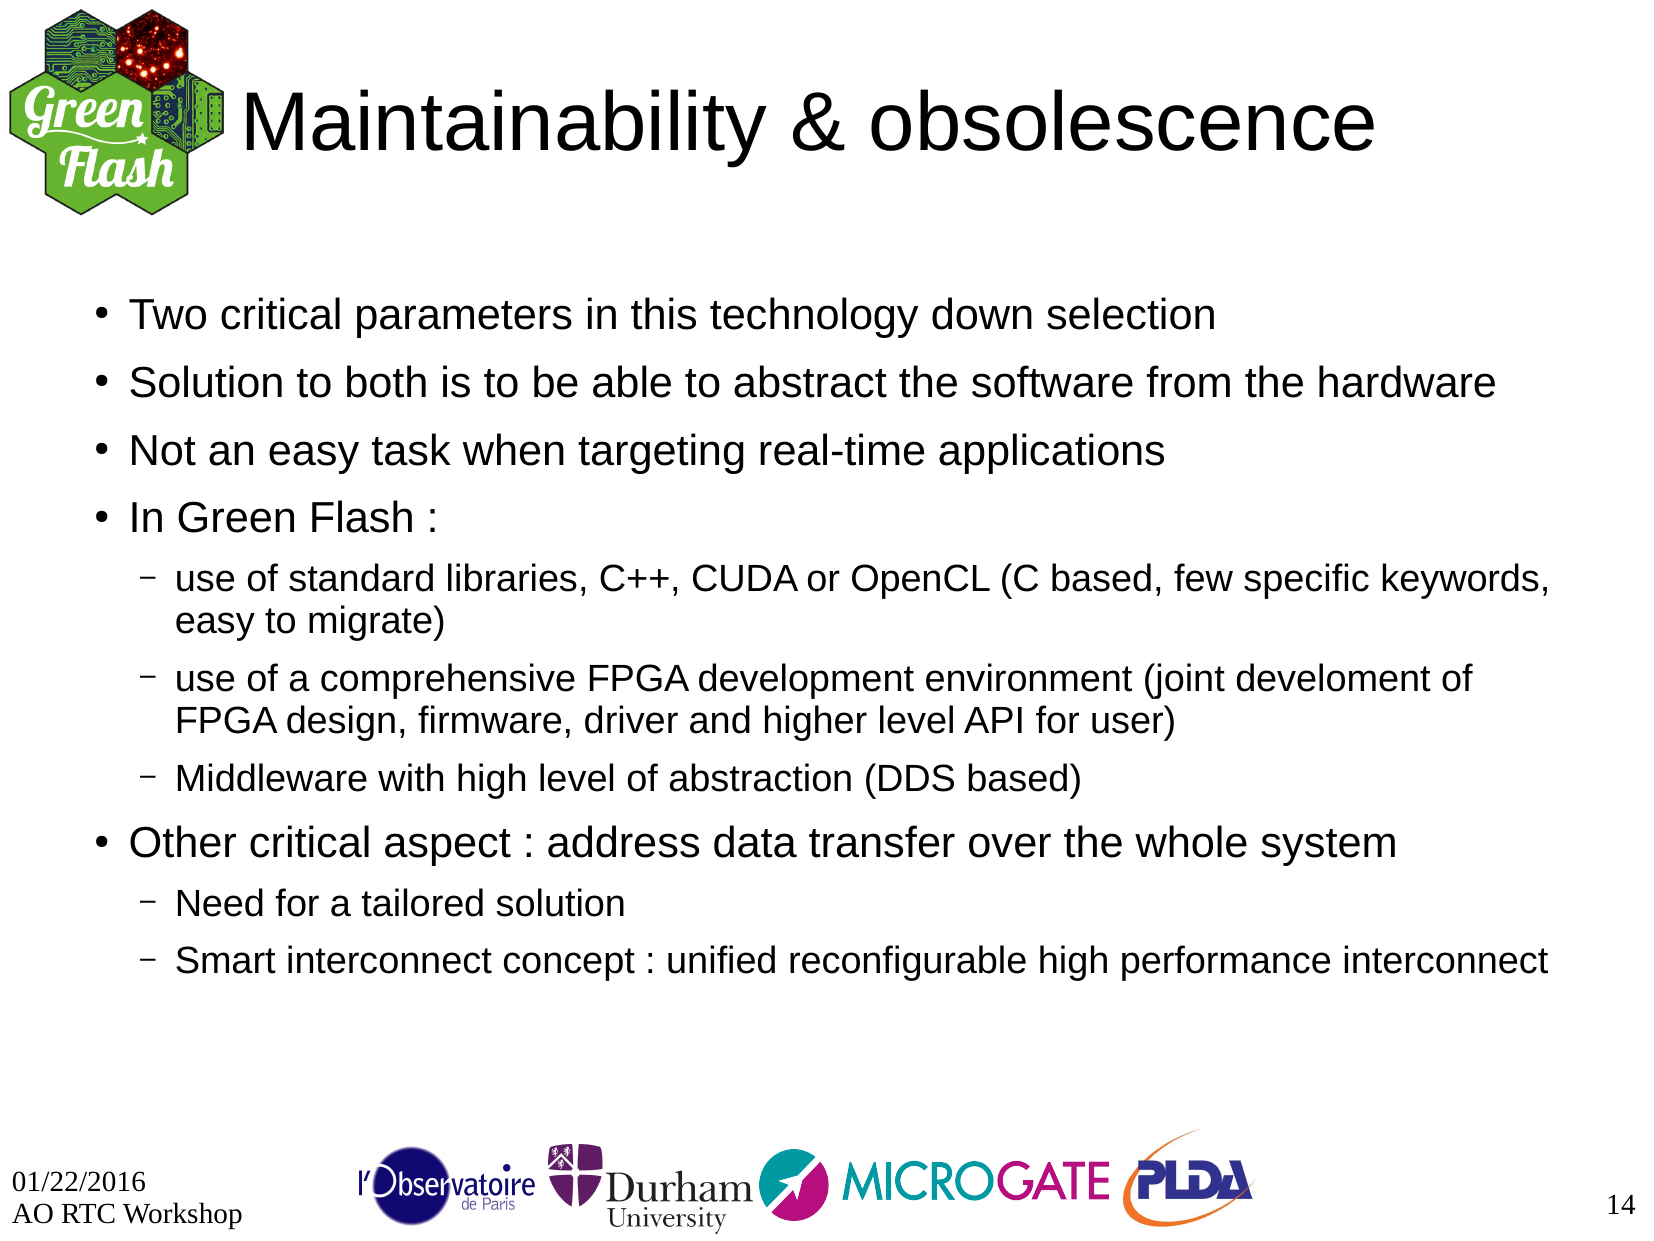

# Maintainability & obsolescence
Two critical parameters in this technology down selection
Solution to both is to be able to abstract the software from the hardware
Not an easy task when targeting real-time applications
In Green Flash :
use of standard libraries, C++, CUDA or OpenCL (C based, few specific keywords, easy to migrate)
use of a comprehensive FPGA development environment (joint develoment of FPGA design, firmware, driver and higher level API for user)
Middleware with high level of abstraction (DDS based)
Other critical aspect : address data transfer over the whole system
Need for a tailored solution
Smart interconnect concept : unified reconfigurable high performance interconnect
01/22/2016
14